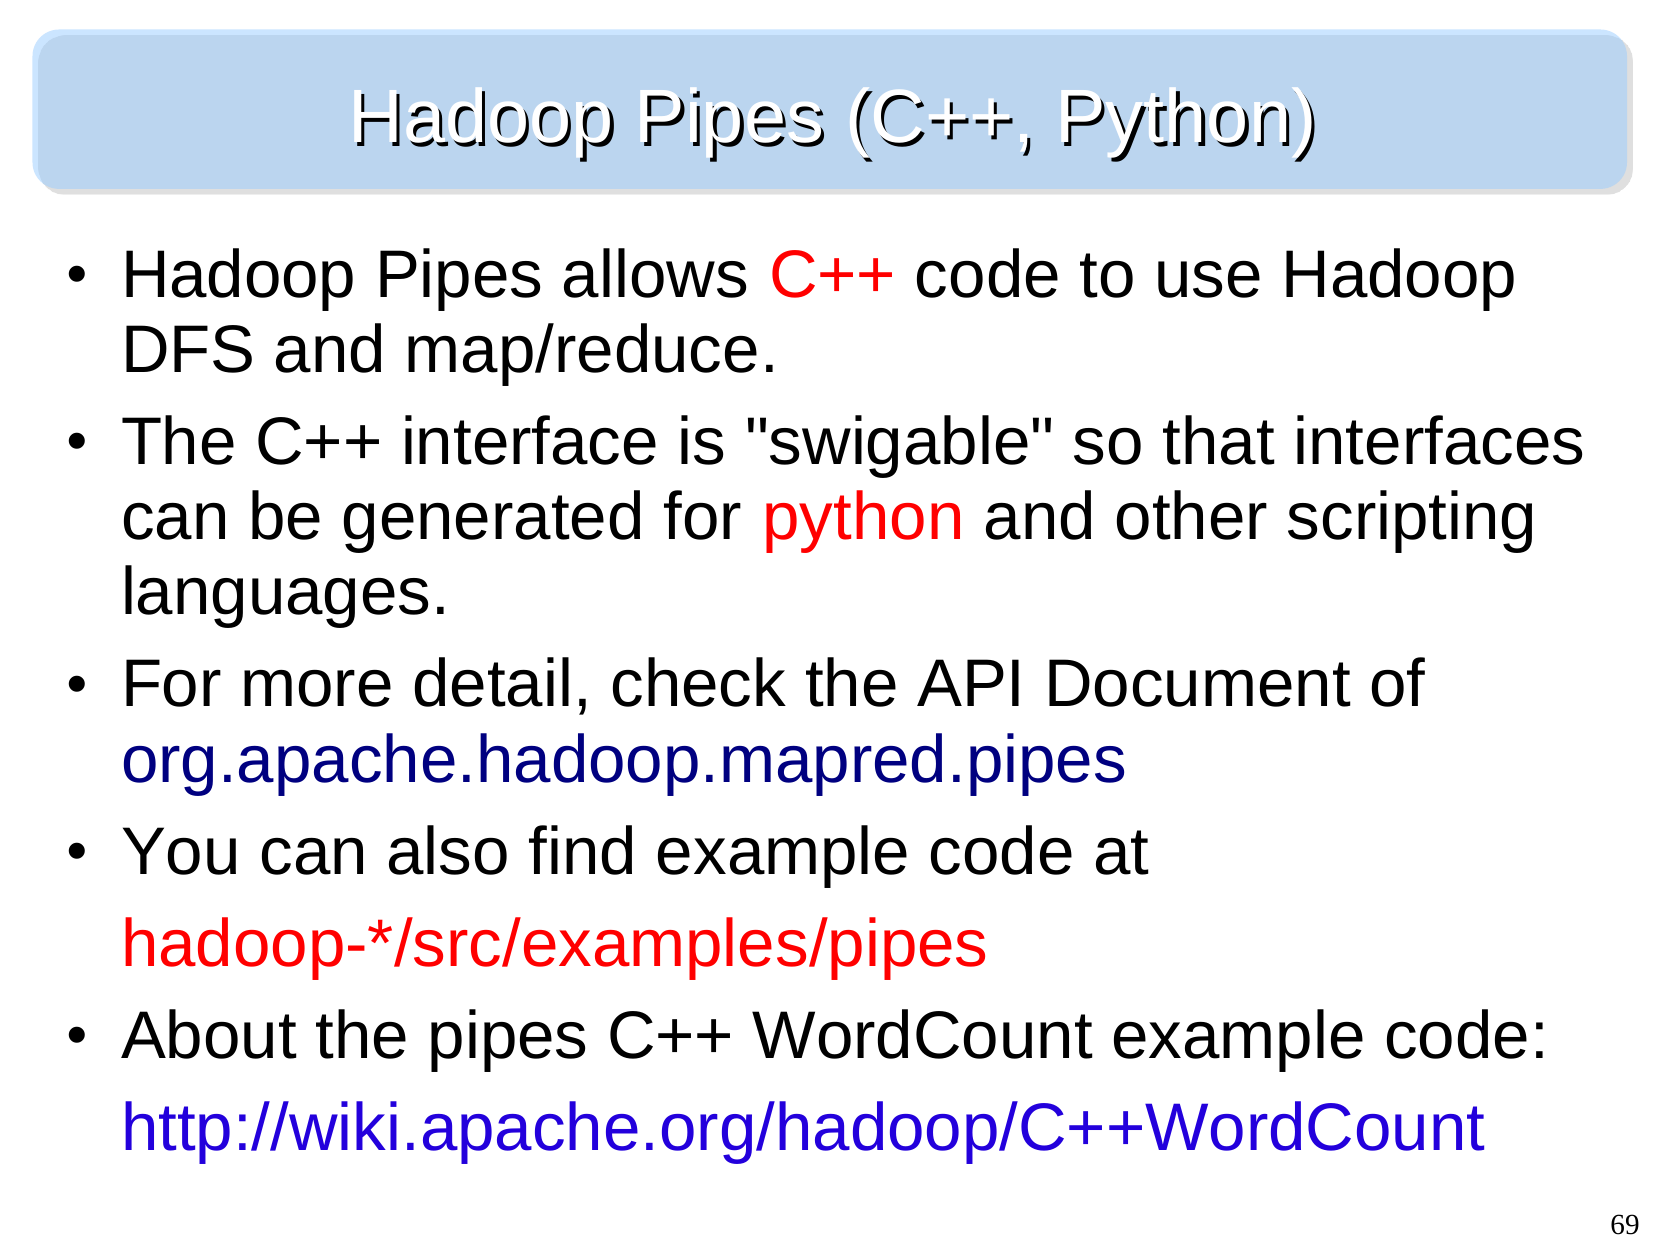

# Hadoop Pipes (C++, Python)
Hadoop Pipes allows C++ code to use Hadoop DFS and map/reduce.
The C++ interface is "swigable" so that interfaces can be generated for python and other scripting languages.
For more detail, check the API Document of org.apache.hadoop.mapred.pipes
You can also find example code at
hadoop-*/src/examples/pipes
About the pipes C++ WordCount example code:
http://wiki.apache.org/hadoop/C++WordCount
69